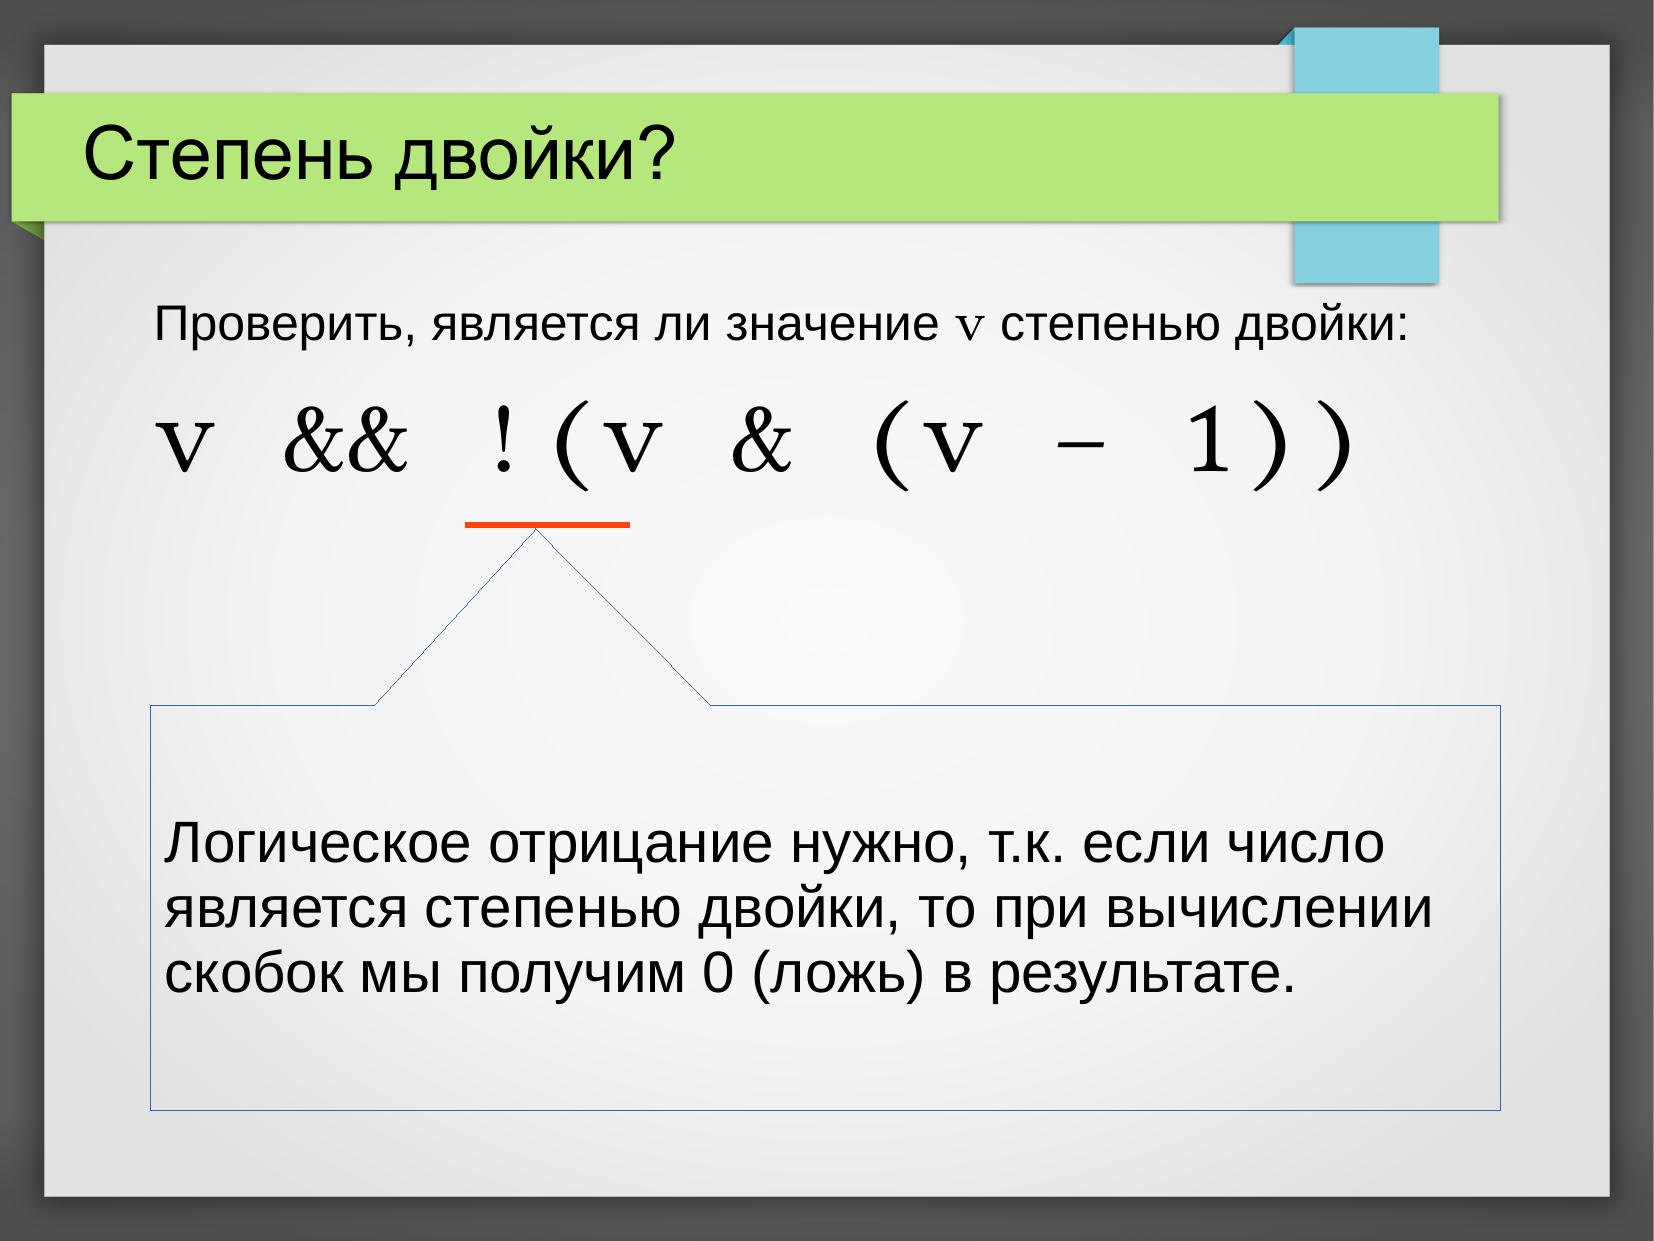

# Степень двойки?
Проверить, является ли значение v степенью двойки:
v && !(v & (v – 1))
Логическое отрицание нужно, т.к. если число
является степенью двойки, то при вычислении
скобок мы получим 0 (ложь) в результате.